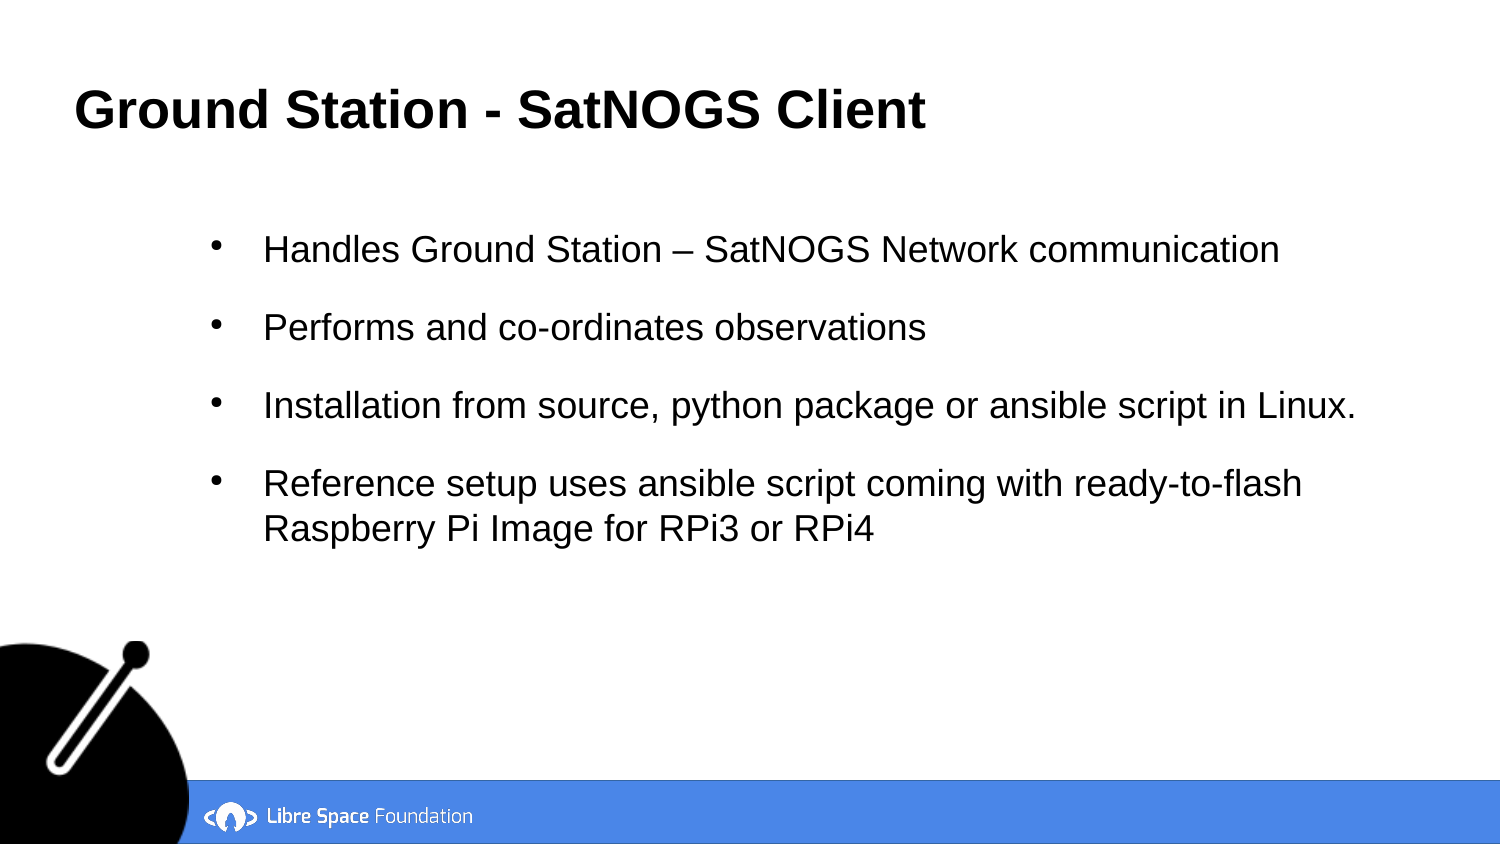

# Ground Station - SatNOGS Client
Handles Ground Station – SatNOGS Network communication
Performs and co-ordinates observations
Installation from source, python package or ansible script in Linux.
Reference setup uses ansible script coming with ready-to-flash Raspberry Pi Image for RPi3 or RPi4